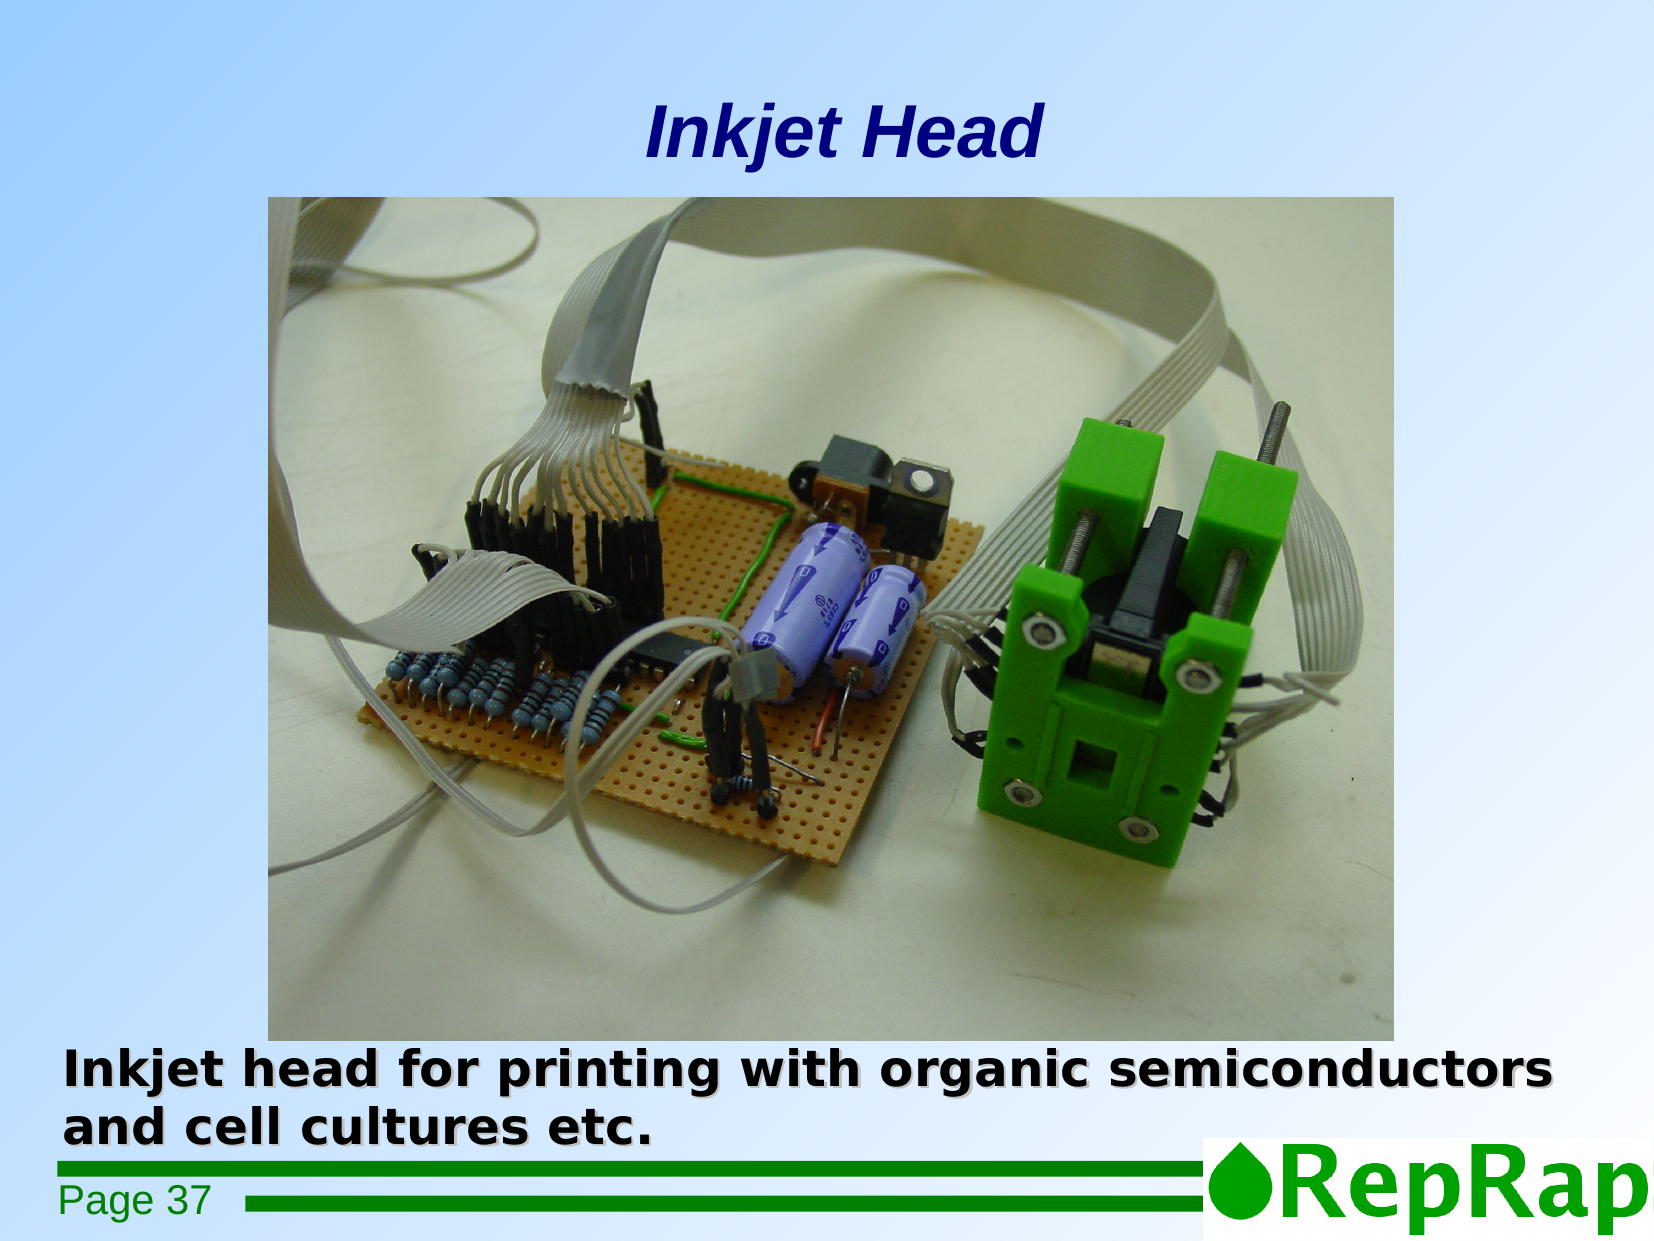

# Inkjet Head
Inkjet head for printing with organic semiconductors and cell cultures etc.